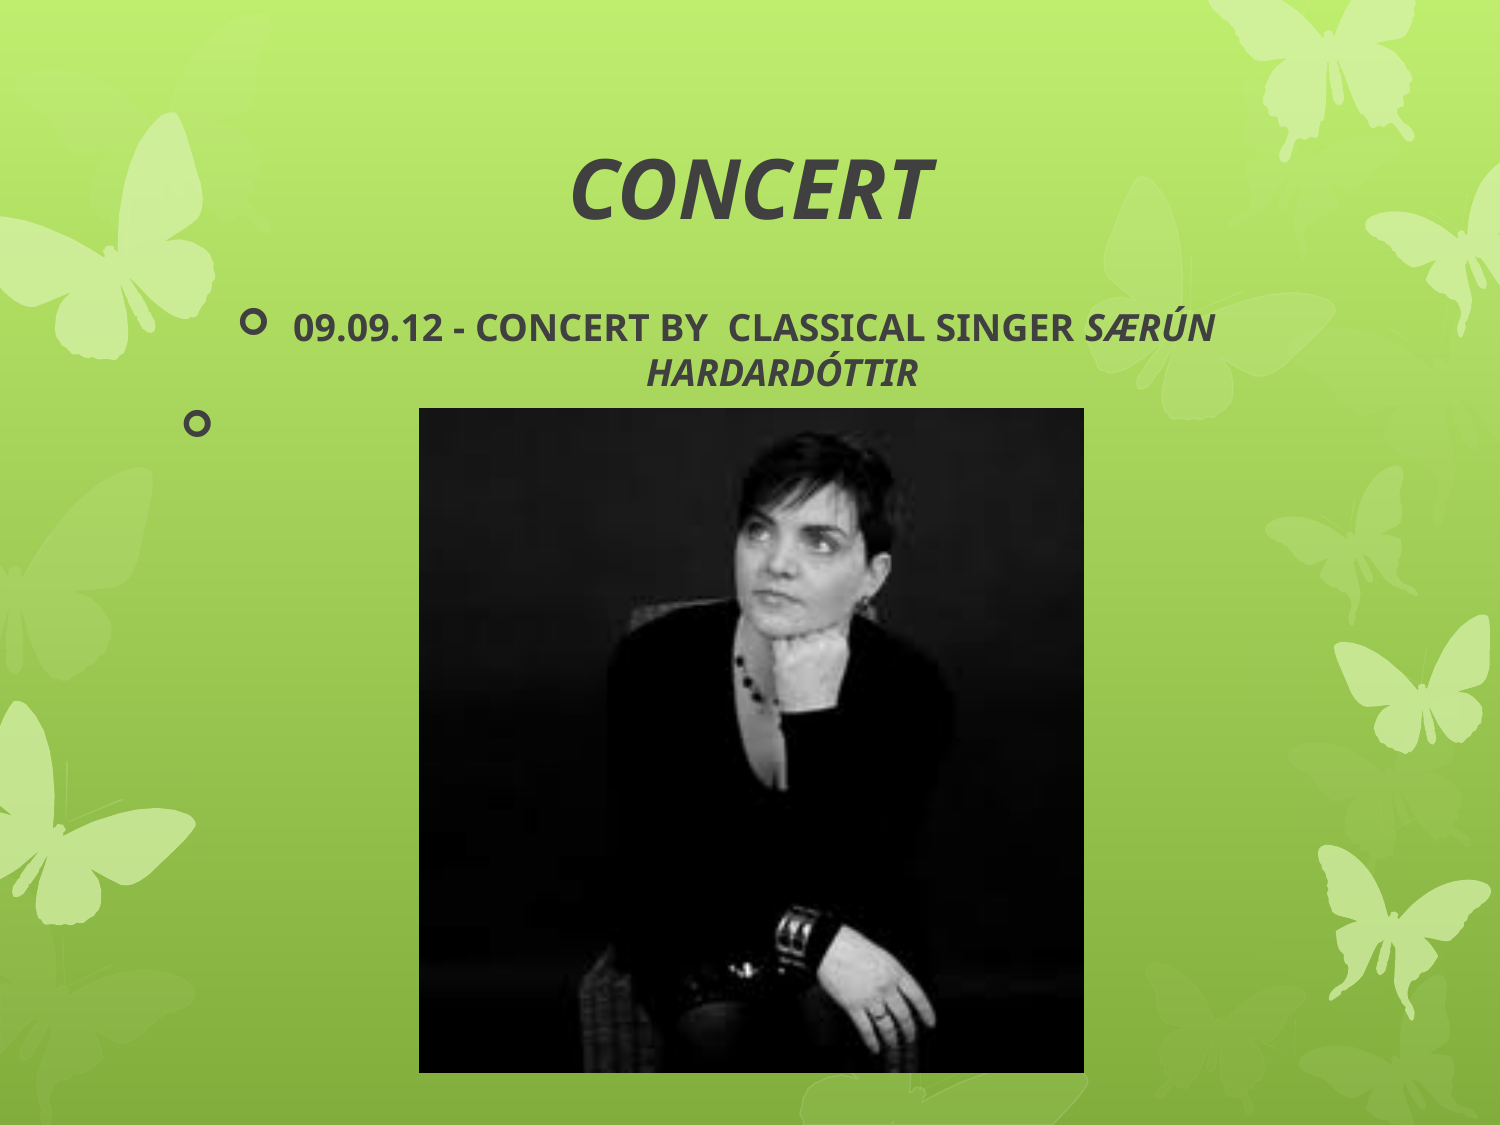

# CONCERT
09.09.12 - CONCERT BY CLASSICAL SINGER SÆRÚN HARDARDÓTTIR